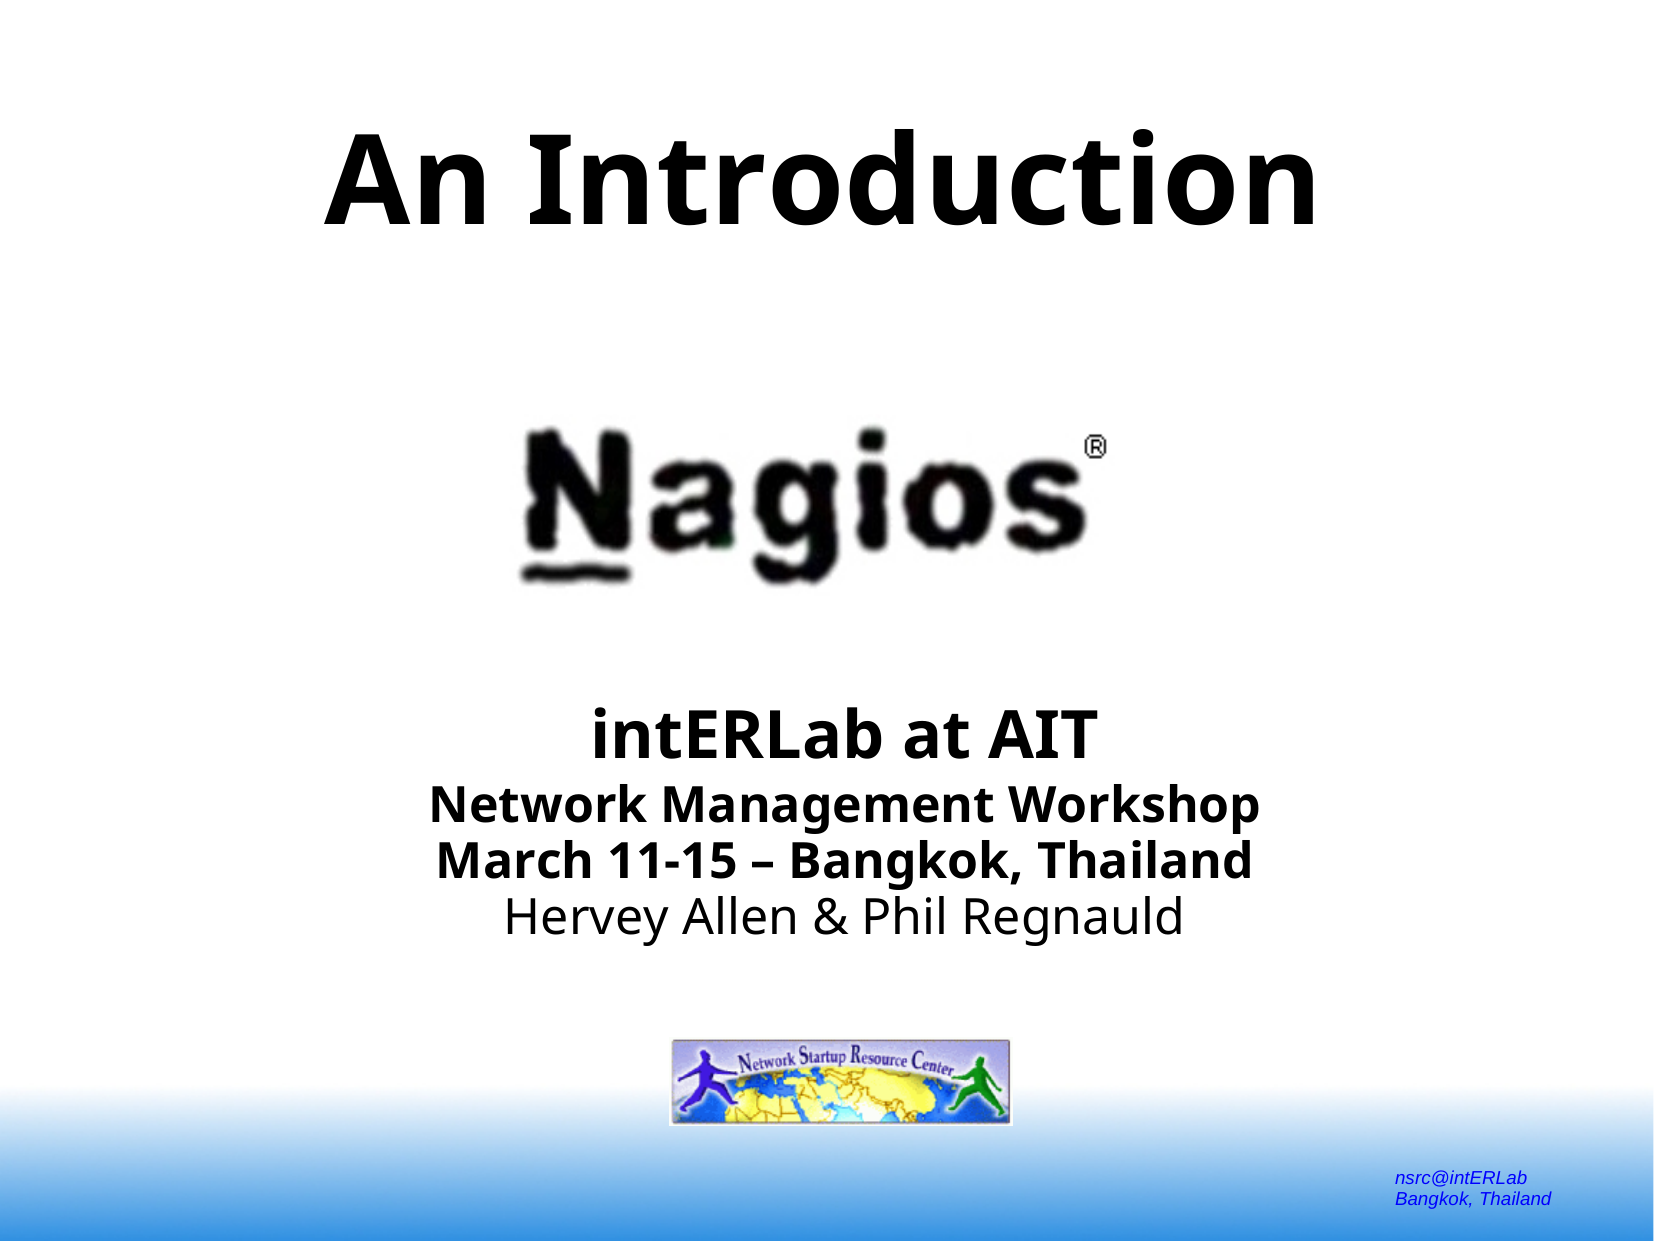

# An Introduction
intERLab at AIT
Network Management Workshop
March 11-15 – Bangkok, Thailand
Hervey Allen & Phil Regnauld